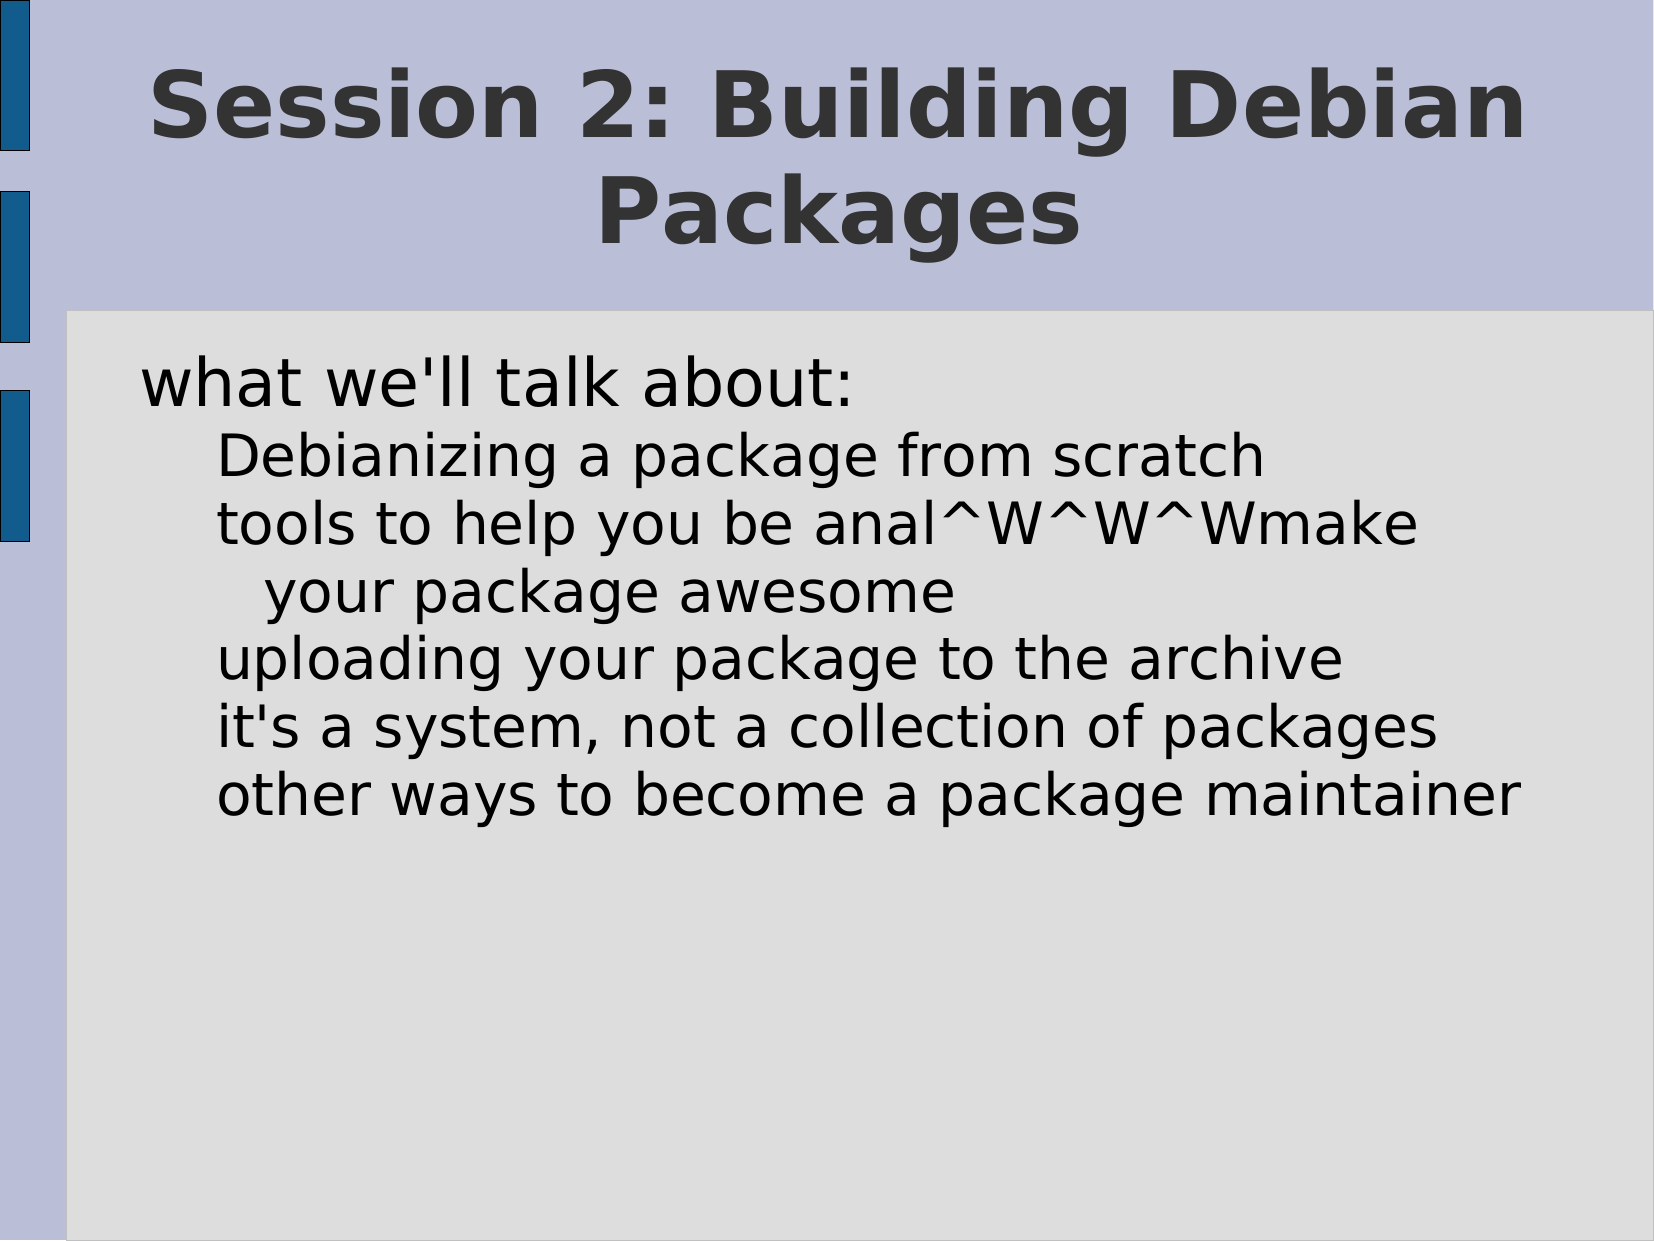

# Session 2: Building Debian Packages
what we'll talk about:
Debianizing a package from scratch
tools to help you be anal^W^W^Wmake your package awesome
uploading your package to the archive
it's a system, not a collection of packages
other ways to become a package maintainer